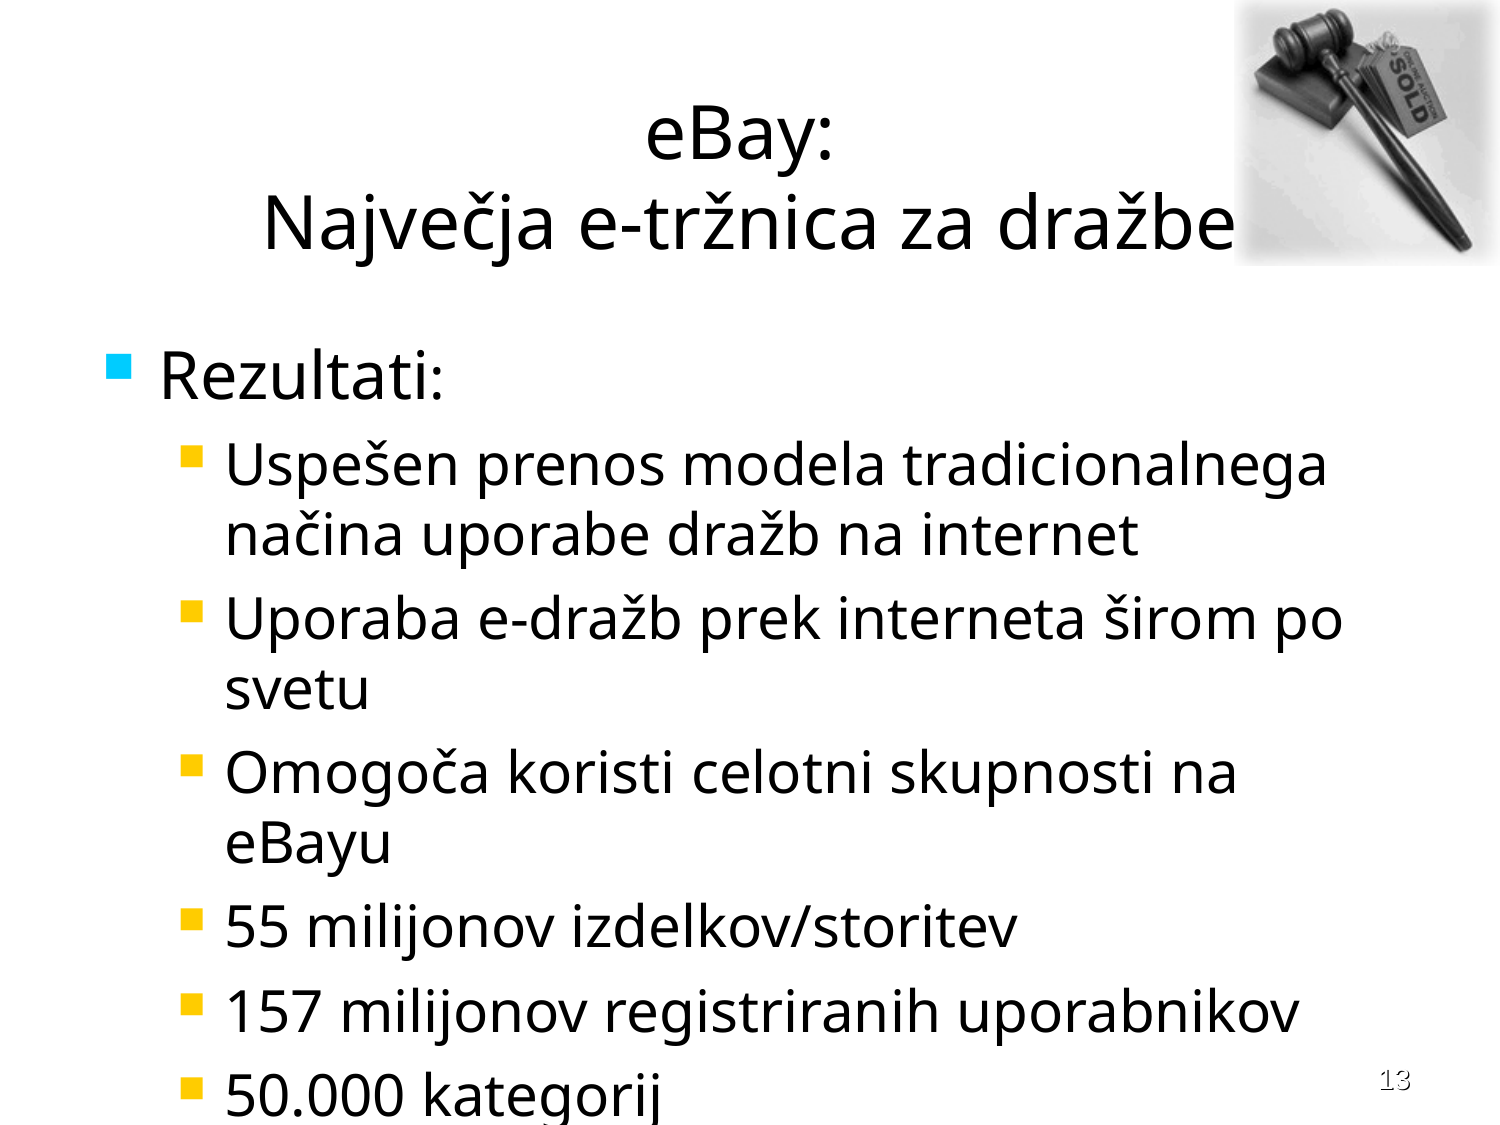

# eBay: Največja e-tržnica za dražbe
Rezultati:
Uspešen prenos modela tradicionalnega načina uporabe dražb na internet
Uporaba e-dražb prek interneta širom po svetu
Omogoča koristi celotni skupnosti na eBayu
55 milijonov izdelkov/storitev
157 milijonov registriranih uporabnikov
50.000 kategorij